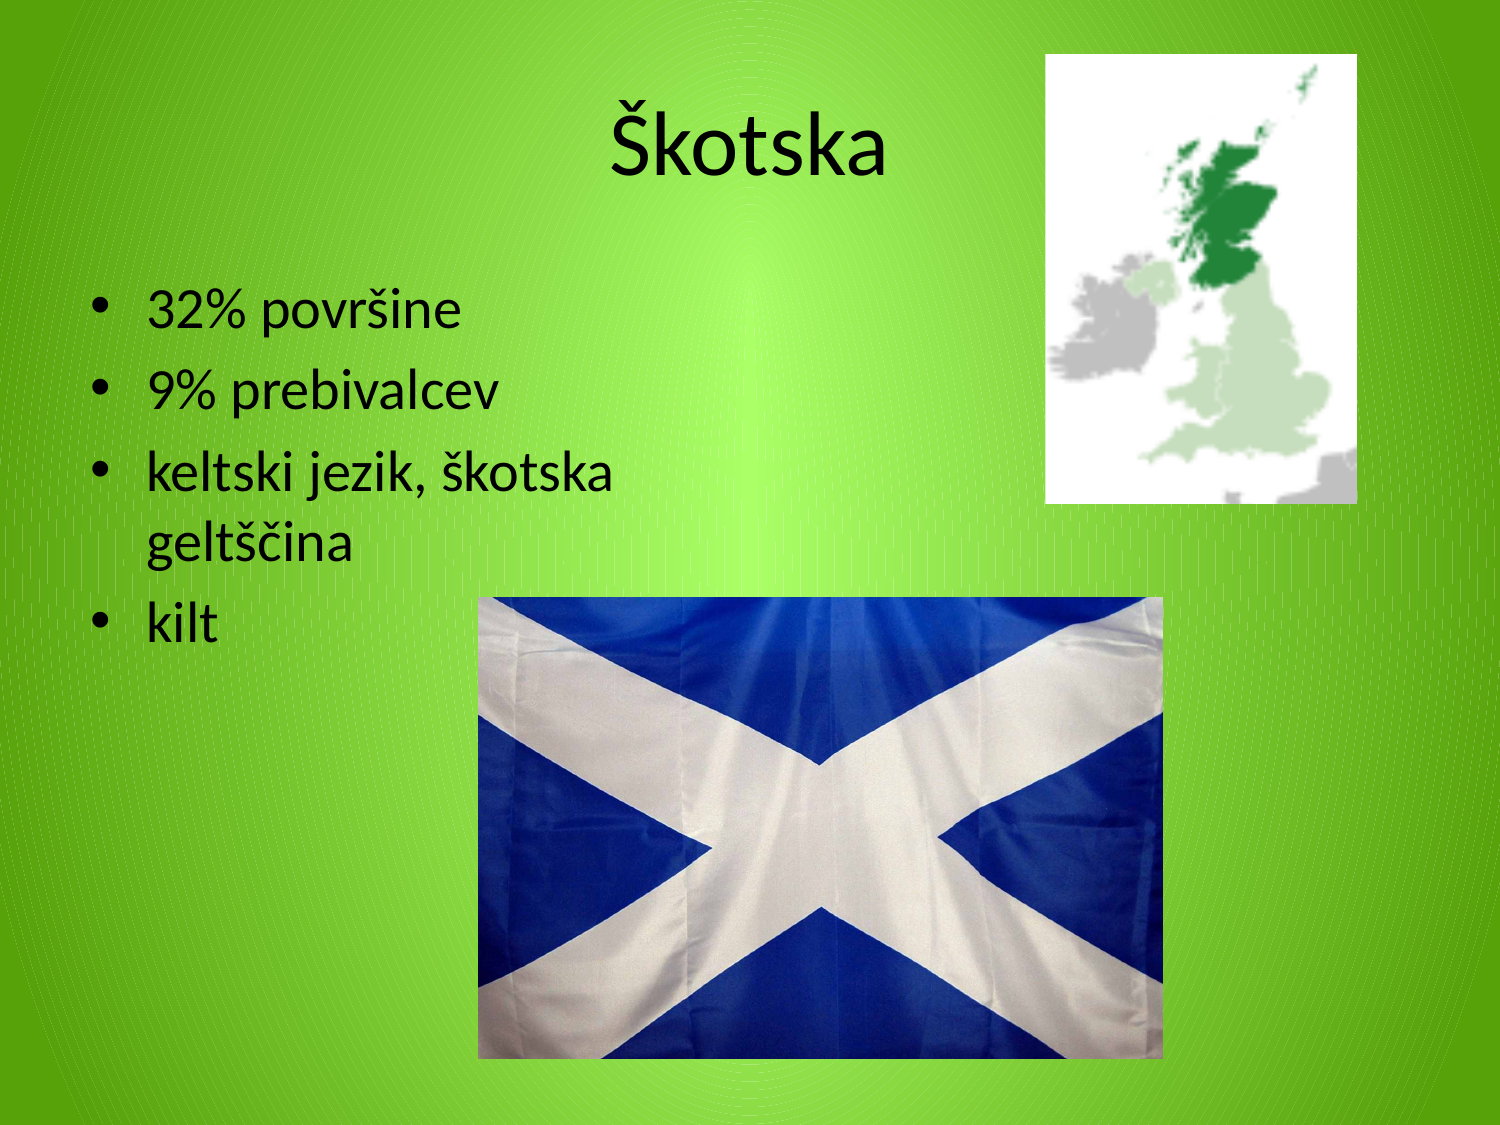

# Škotska
32% površine
9% prebivalcev
keltski jezik, škotska geltščina
kilt